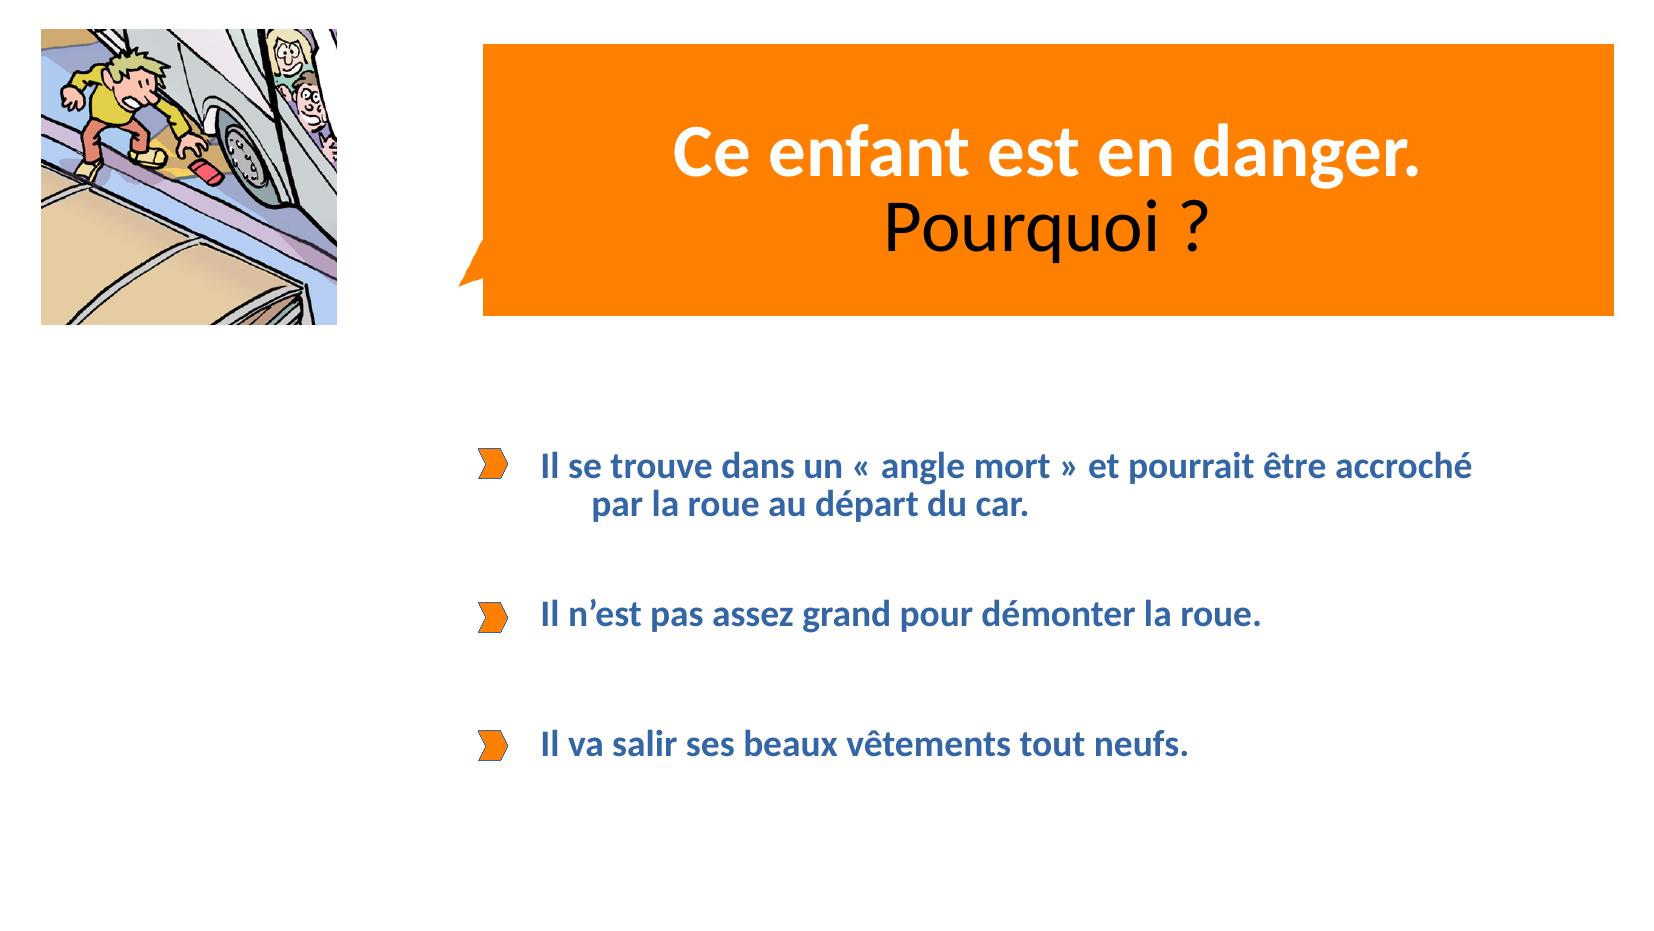

Ce enfant est en danger.
Pourquoi ?
Il se trouve dans un « angle mort » et pourrait être accroché
 par la roue au départ du car.
Il n’est pas assez grand pour démonter la roue.
Il va salir ses beaux vêtements tout neufs.